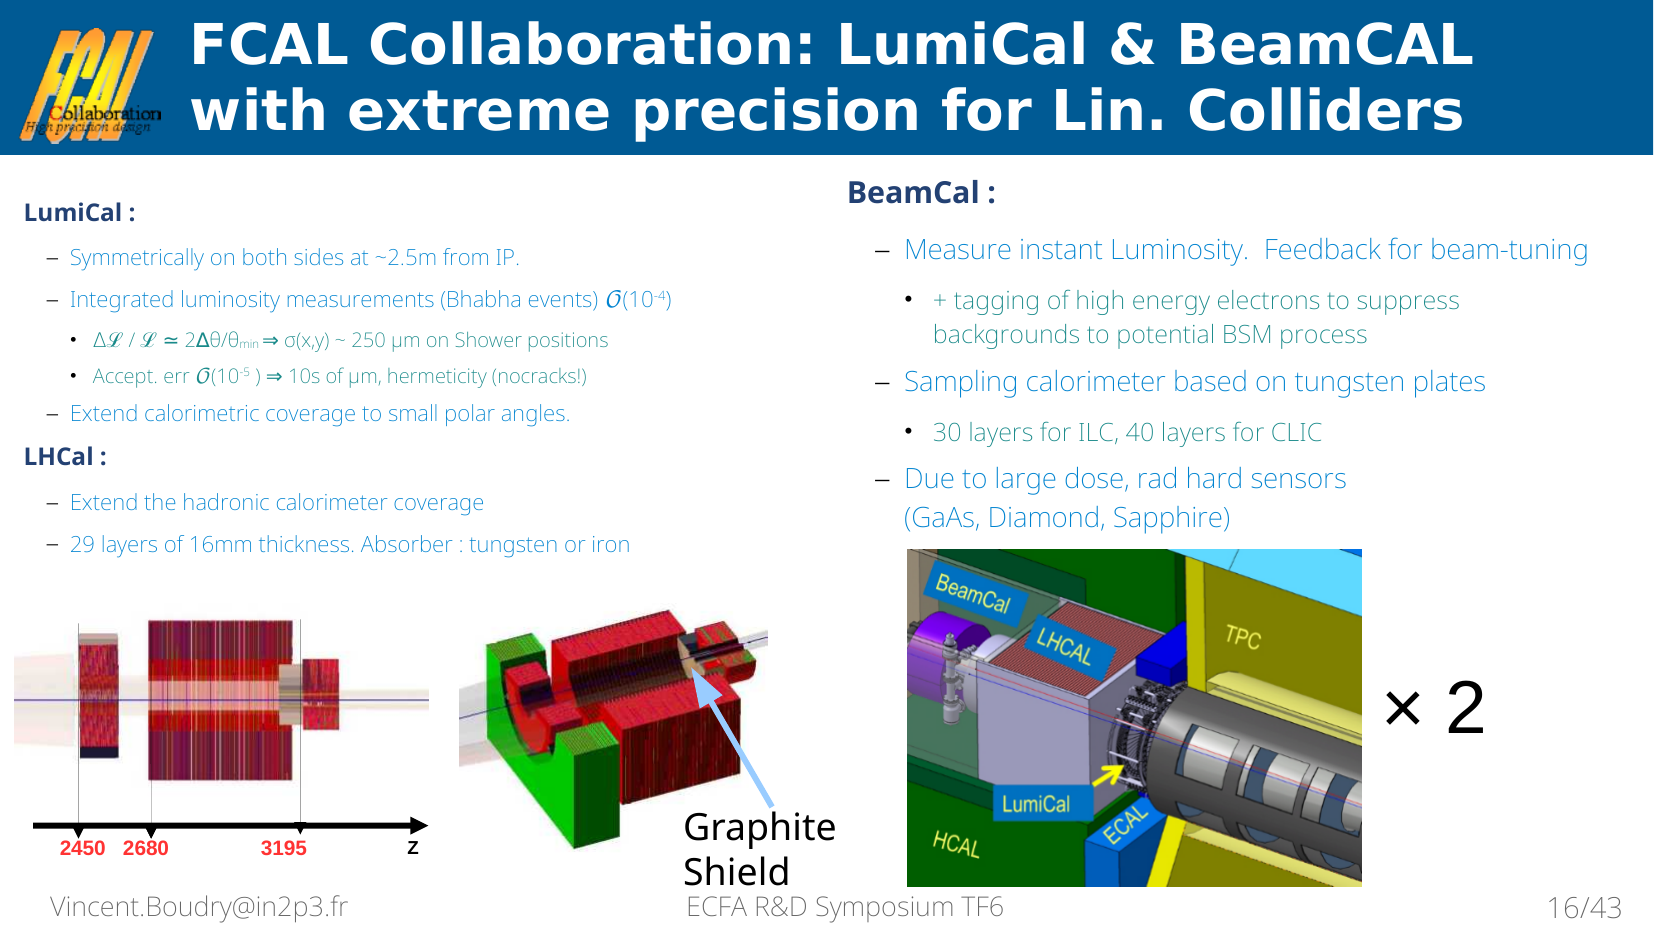

# FCAL Collaboration: LumiCal & BeamCAL with extreme precision for Lin. Colliders
BeamCal :
Measure instant Luminosity. Feedback for beam-tuning
+ tagging of high energy electrons to suppress backgrounds to potential BSM process
Sampling calorimeter based on tungsten plates
30 layers for ILC, 40 layers for CLIC
Due to large dose, rad hard sensors
(GaAs, Diamond, Sapphire)
LumiCal :
Symmetrically on both sides at ~2.5m from IP.
Integrated luminosity measurements (Bhabha events) 𝒪(10-4)
∆ℒ / ℒ ≃ 2∆θ/θmin ⇒ σ(x,y) ~ 250 μm on Shower positions
Accept. err 𝒪(10-5 ) ⇒ 10s of μm, hermeticity (nocracks!)
Extend calorimetric coverage to small polar angles.
LHCal :
Extend the hadronic calorimeter coverage
29 layers of 16mm thickness. Absorber : tungsten or iron
+Z
 2450 2680 3195
× 2
Graphite
Shield
Vincent.Boudry@in2p3.fr
ECFA R&D Symposium TF6
16